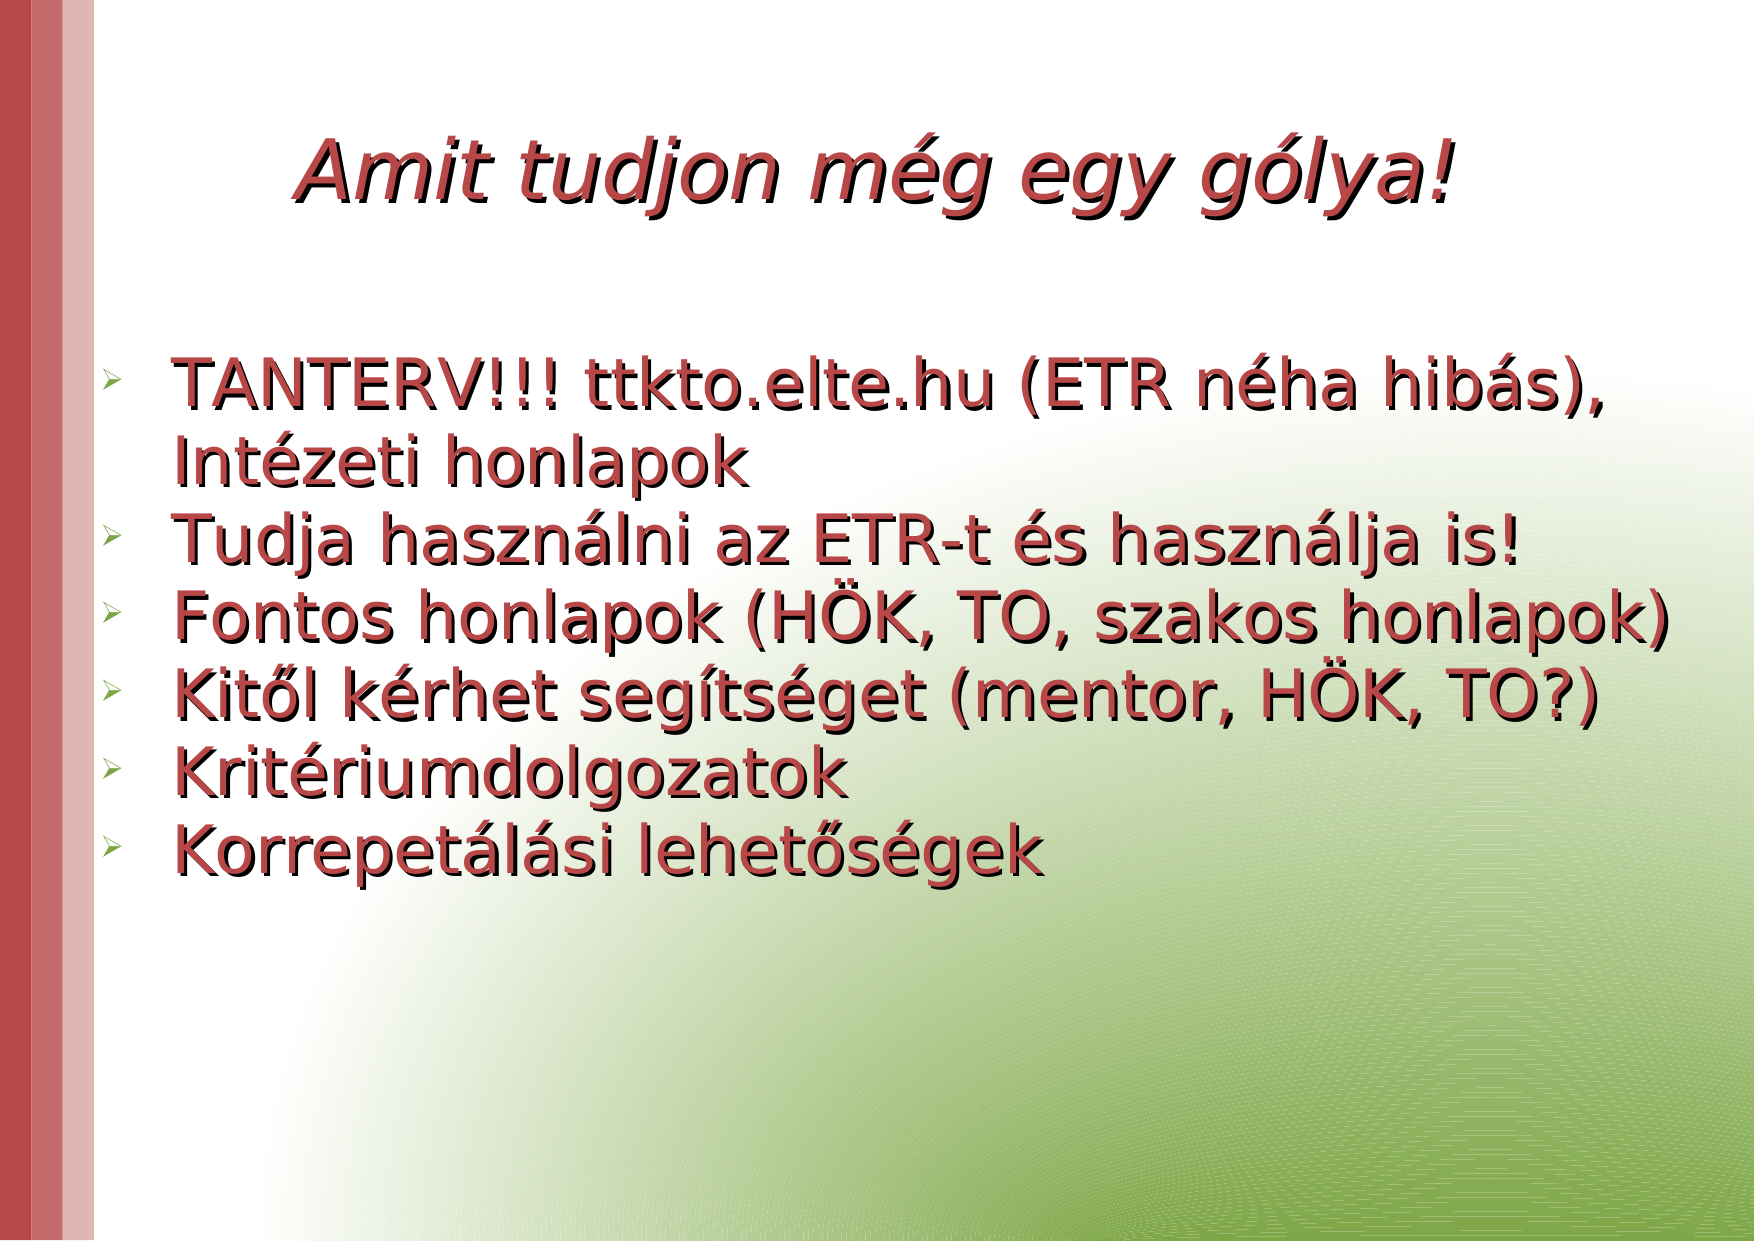

# Amit tudjon még egy gólya!
TANTERV!!! ttkto.elte.hu (ETR néha hibás), Intézeti honlapok
Tudja használni az ETR-t és használja is!
Fontos honlapok (HÖK, TO, szakos honlapok)
Kitől kérhet segítséget (mentor, HÖK, TO?)
Kritériumdolgozatok
Korrepetálási lehetőségek